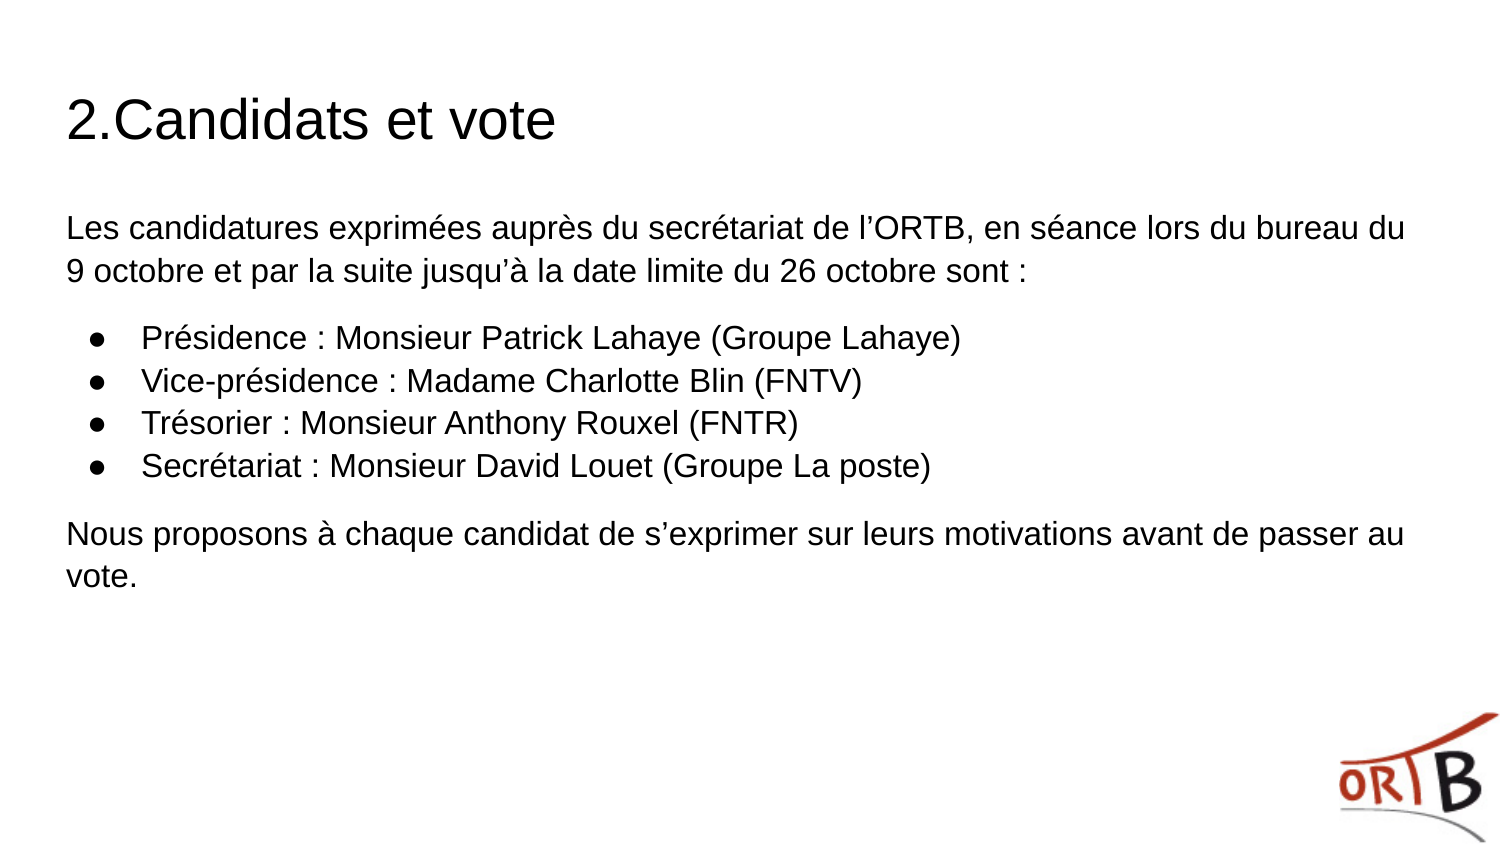

# 2.Candidats et vote
Les candidatures exprimées auprès du secrétariat de l’ORTB, en séance lors du bureau du 9 octobre et par la suite jusqu’à la date limite du 26 octobre sont :
Présidence : Monsieur Patrick Lahaye (Groupe Lahaye)
Vice-présidence : Madame Charlotte Blin (FNTV)
Trésorier : Monsieur Anthony Rouxel (FNTR)
Secrétariat : Monsieur David Louet (Groupe La poste)
Nous proposons à chaque candidat de s’exprimer sur leurs motivations avant de passer au vote.